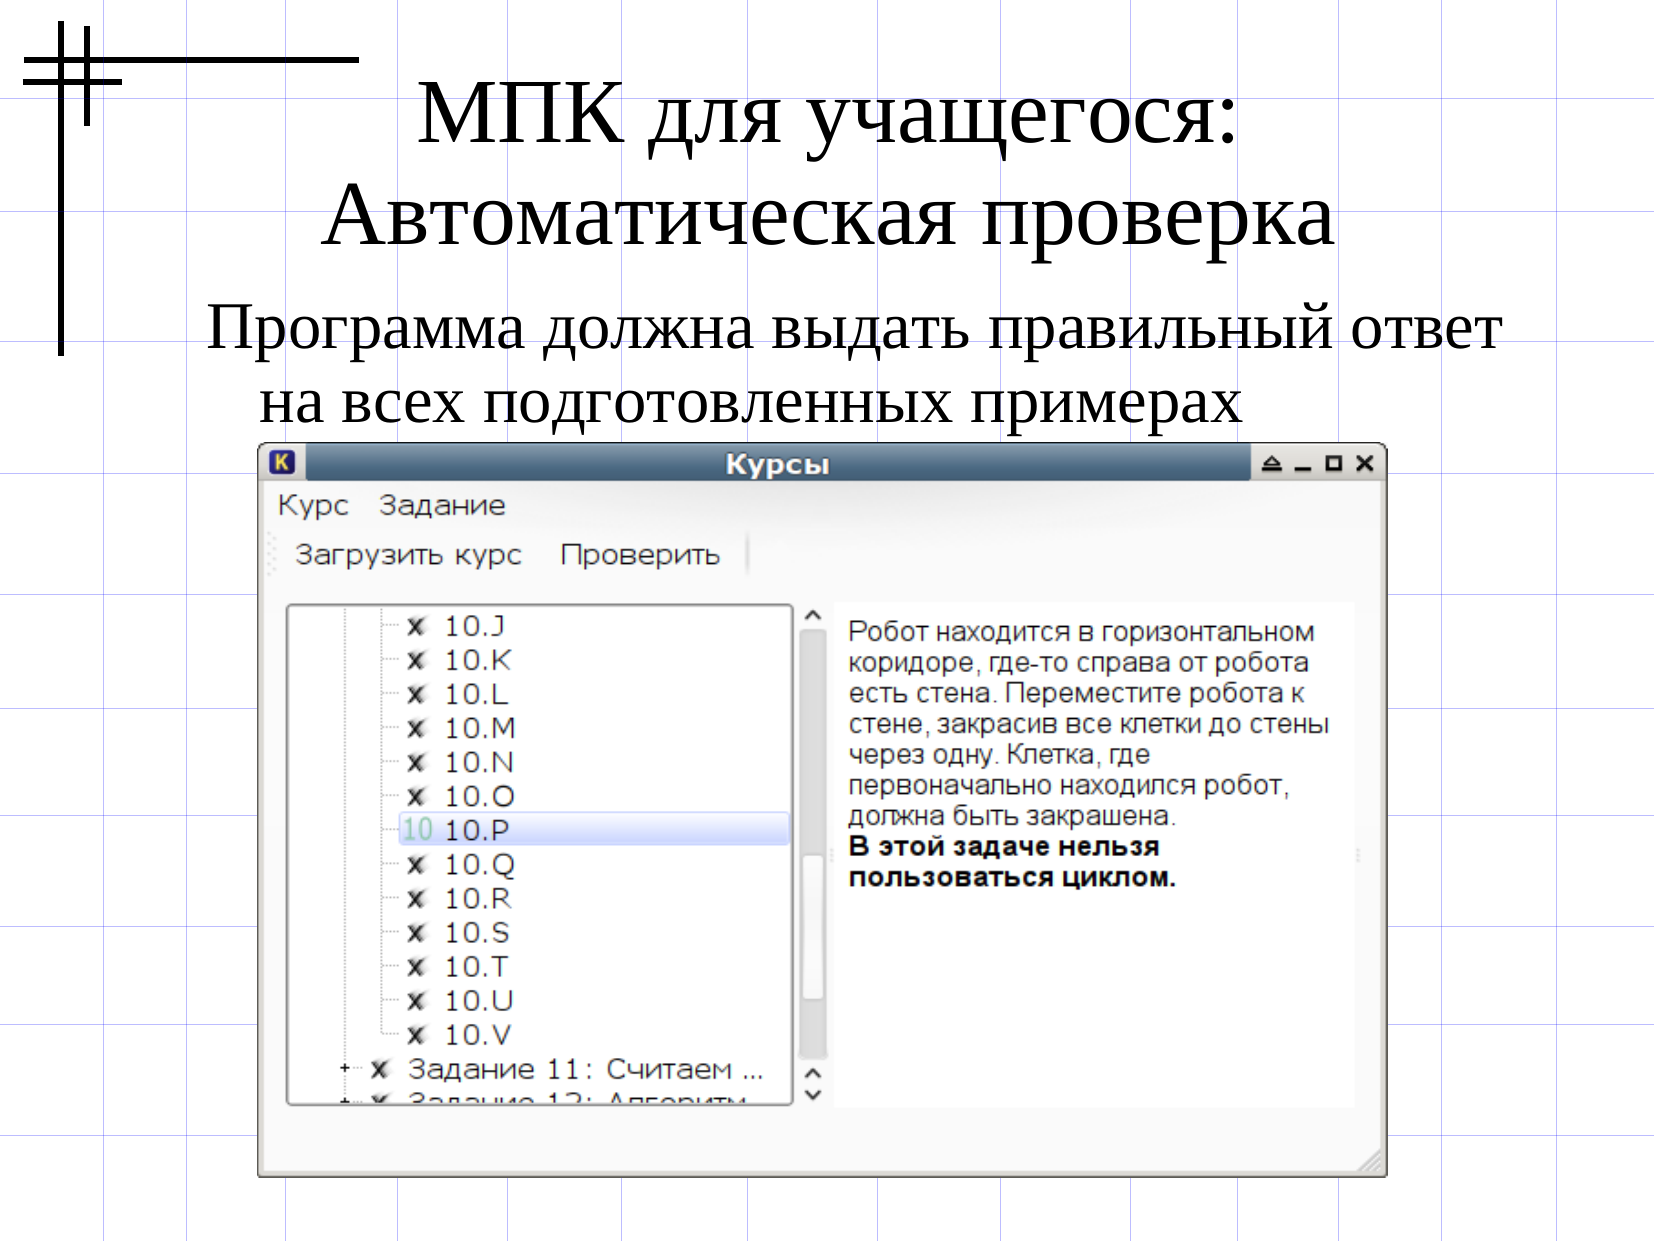

# МПК для учащегоcя: Автоматическая проверка
Программа должна выдать правильный ответ на всех подготовленных примерах